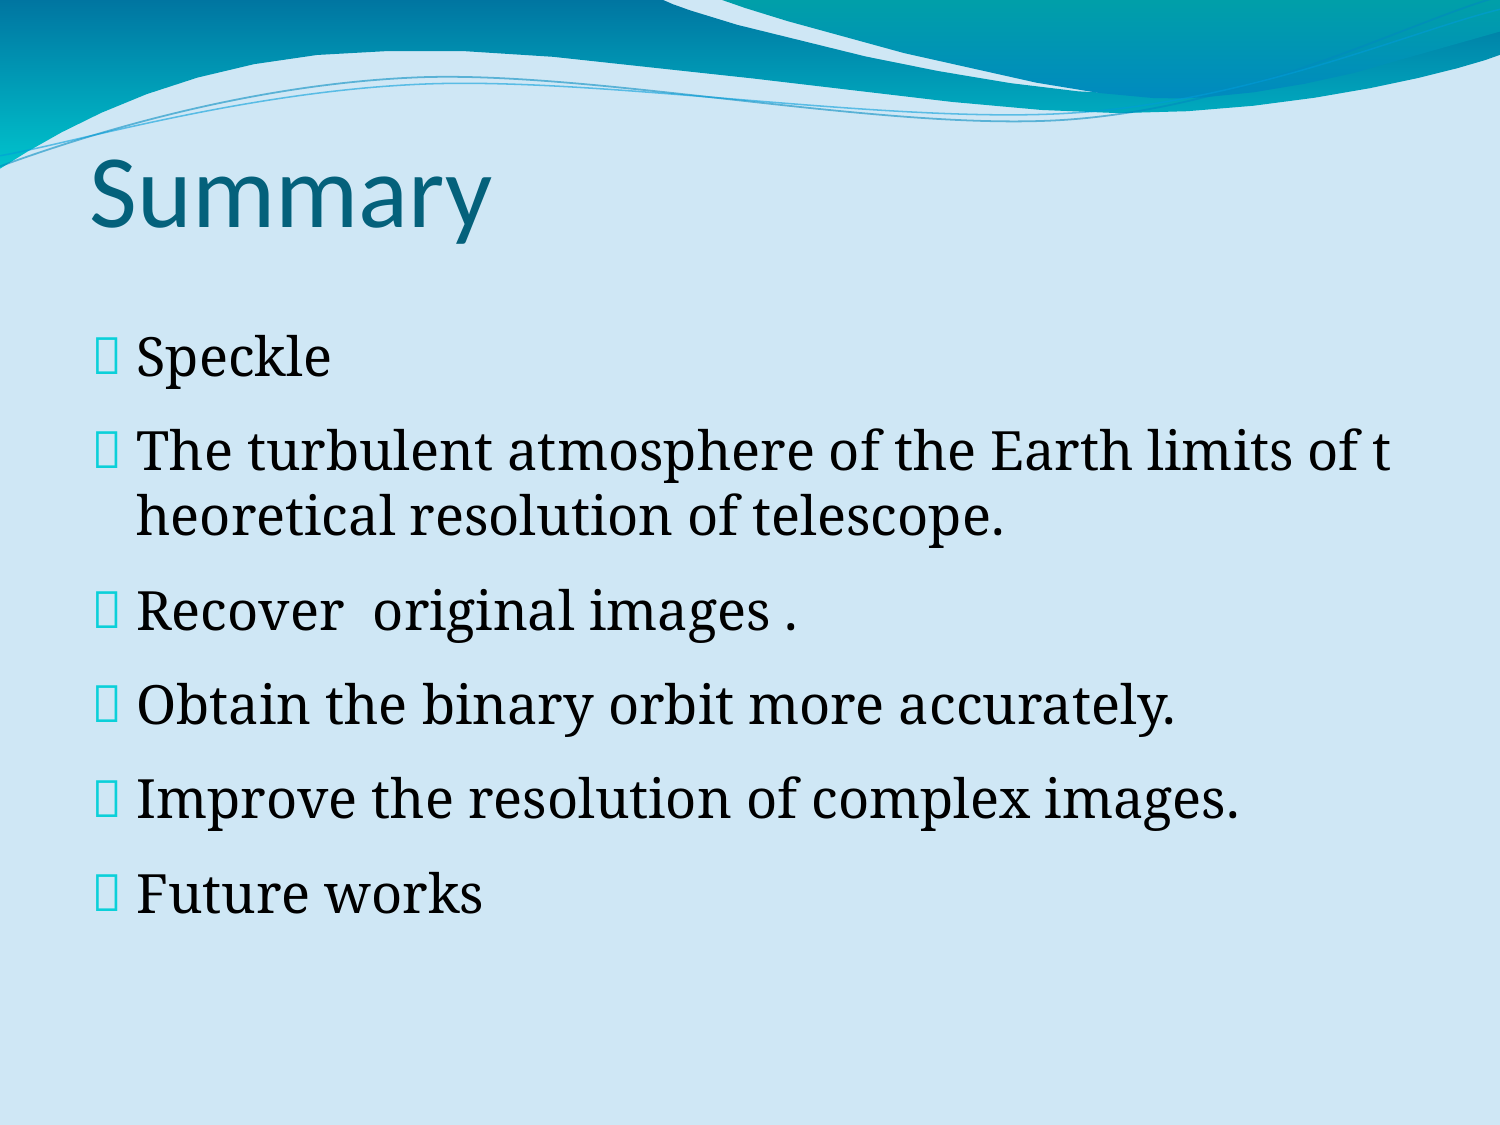

# Summary
Speckle
The turbulent atmosphere of the Earth limits of theoretical resolution of telescope.
Recover original images .
Obtain the binary orbit more accurately.
Improve the resolution of complex images.
Future works